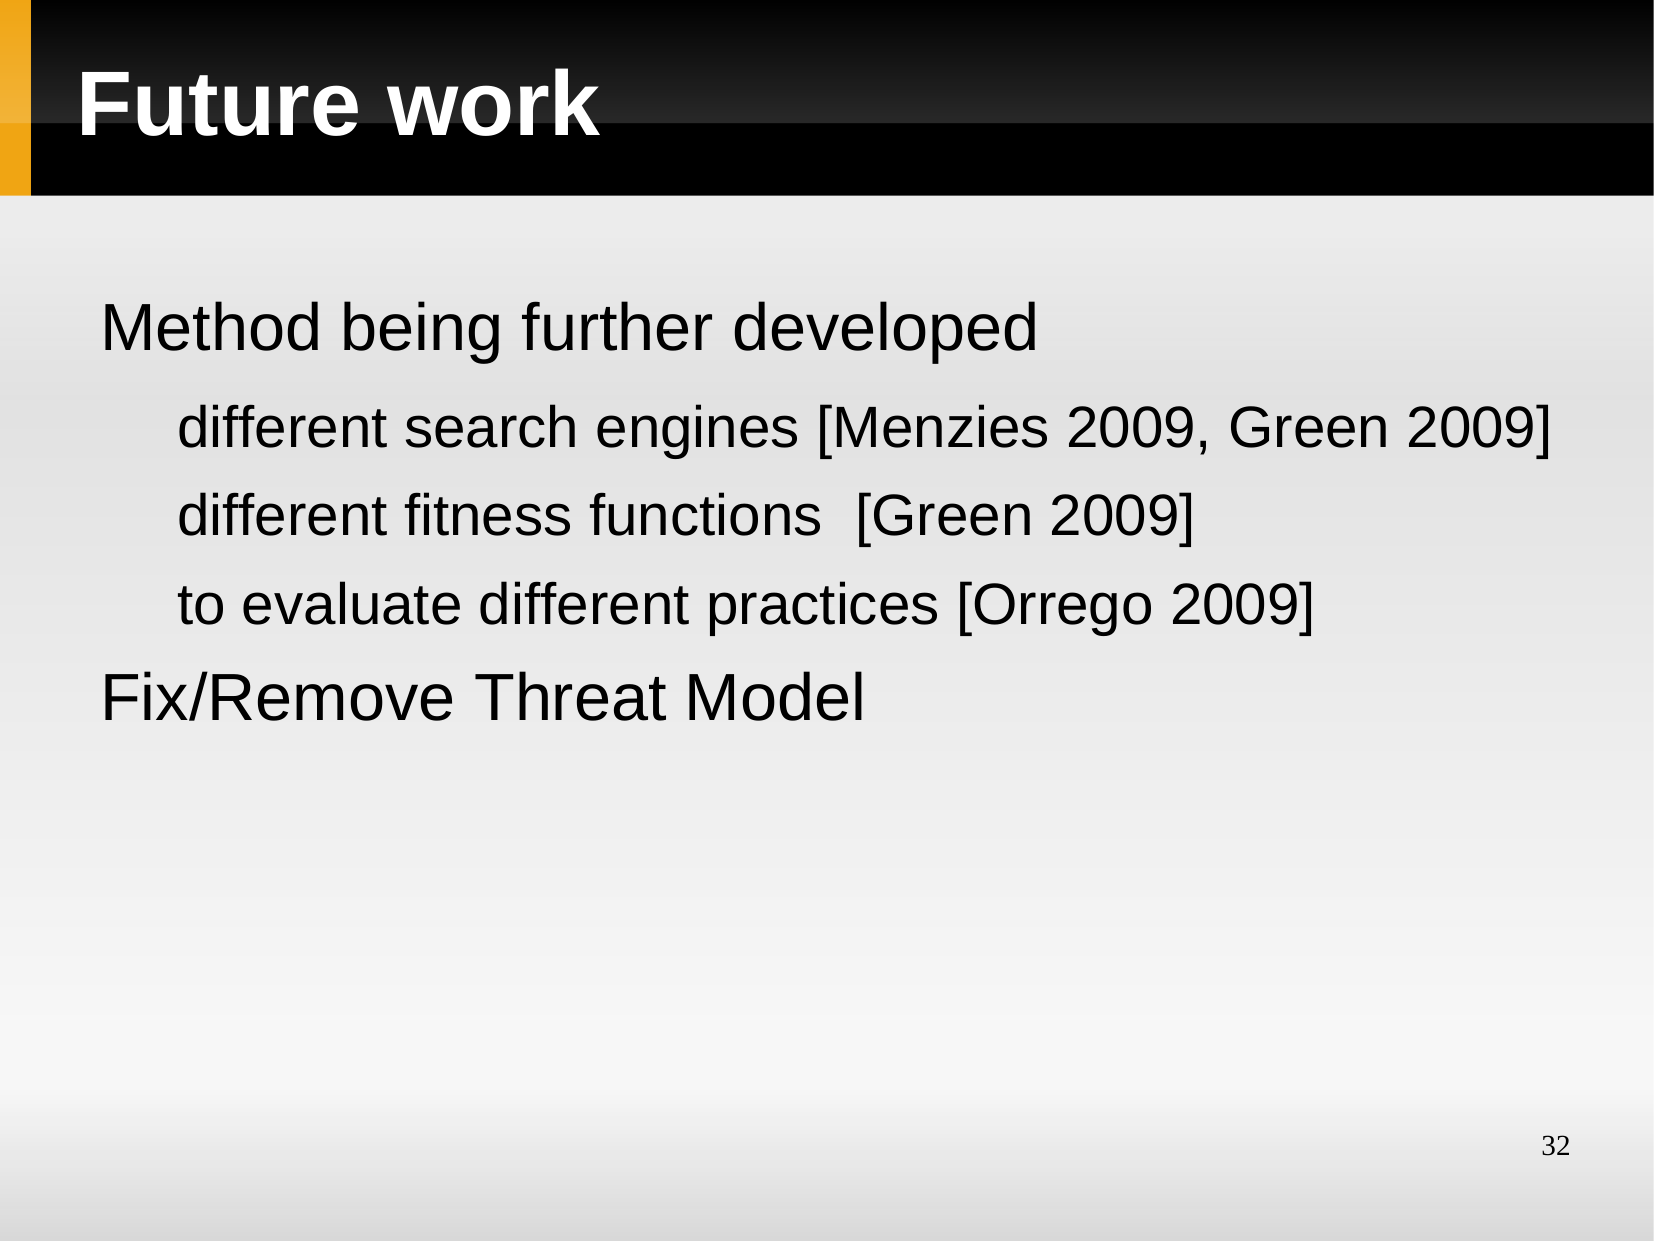

# Future work
Method being further developed
different search engines [Menzies 2009, Green 2009]
different fitness functions [Green 2009]
to evaluate different practices [Orrego 2009]
Fix/Remove Threat Model
32